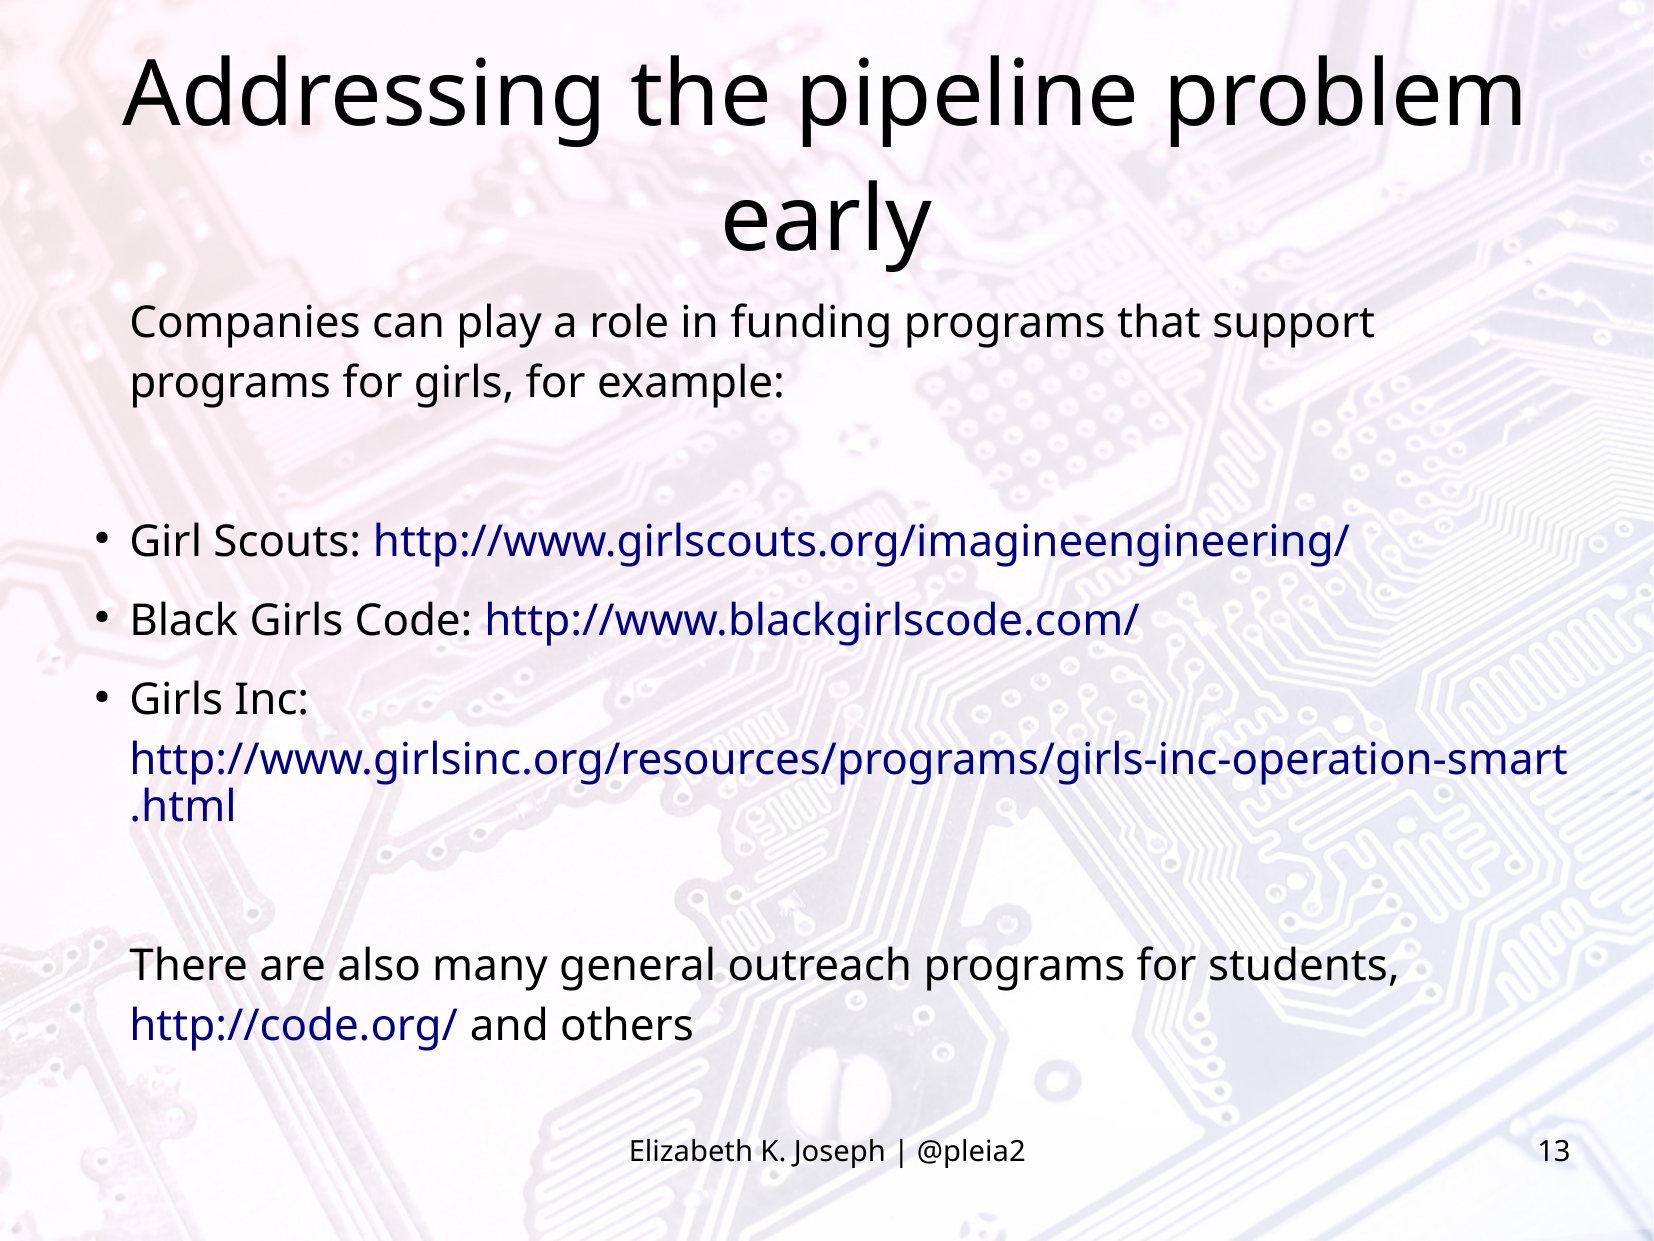

# Addressing the pipeline problem early
Companies can play a role in funding programs that support programs for girls, for example:
Girl Scouts: http://www.girlscouts.org/imagineengineering/
Black Girls Code: http://www.blackgirlscode.com/
Girls Inc: http://www.girlsinc.org/resources/programs/girls-inc-operation-smart.html
There are also many general outreach programs for students, http://code.org/ and others
Elizabeth K. Joseph | @pleia2
13